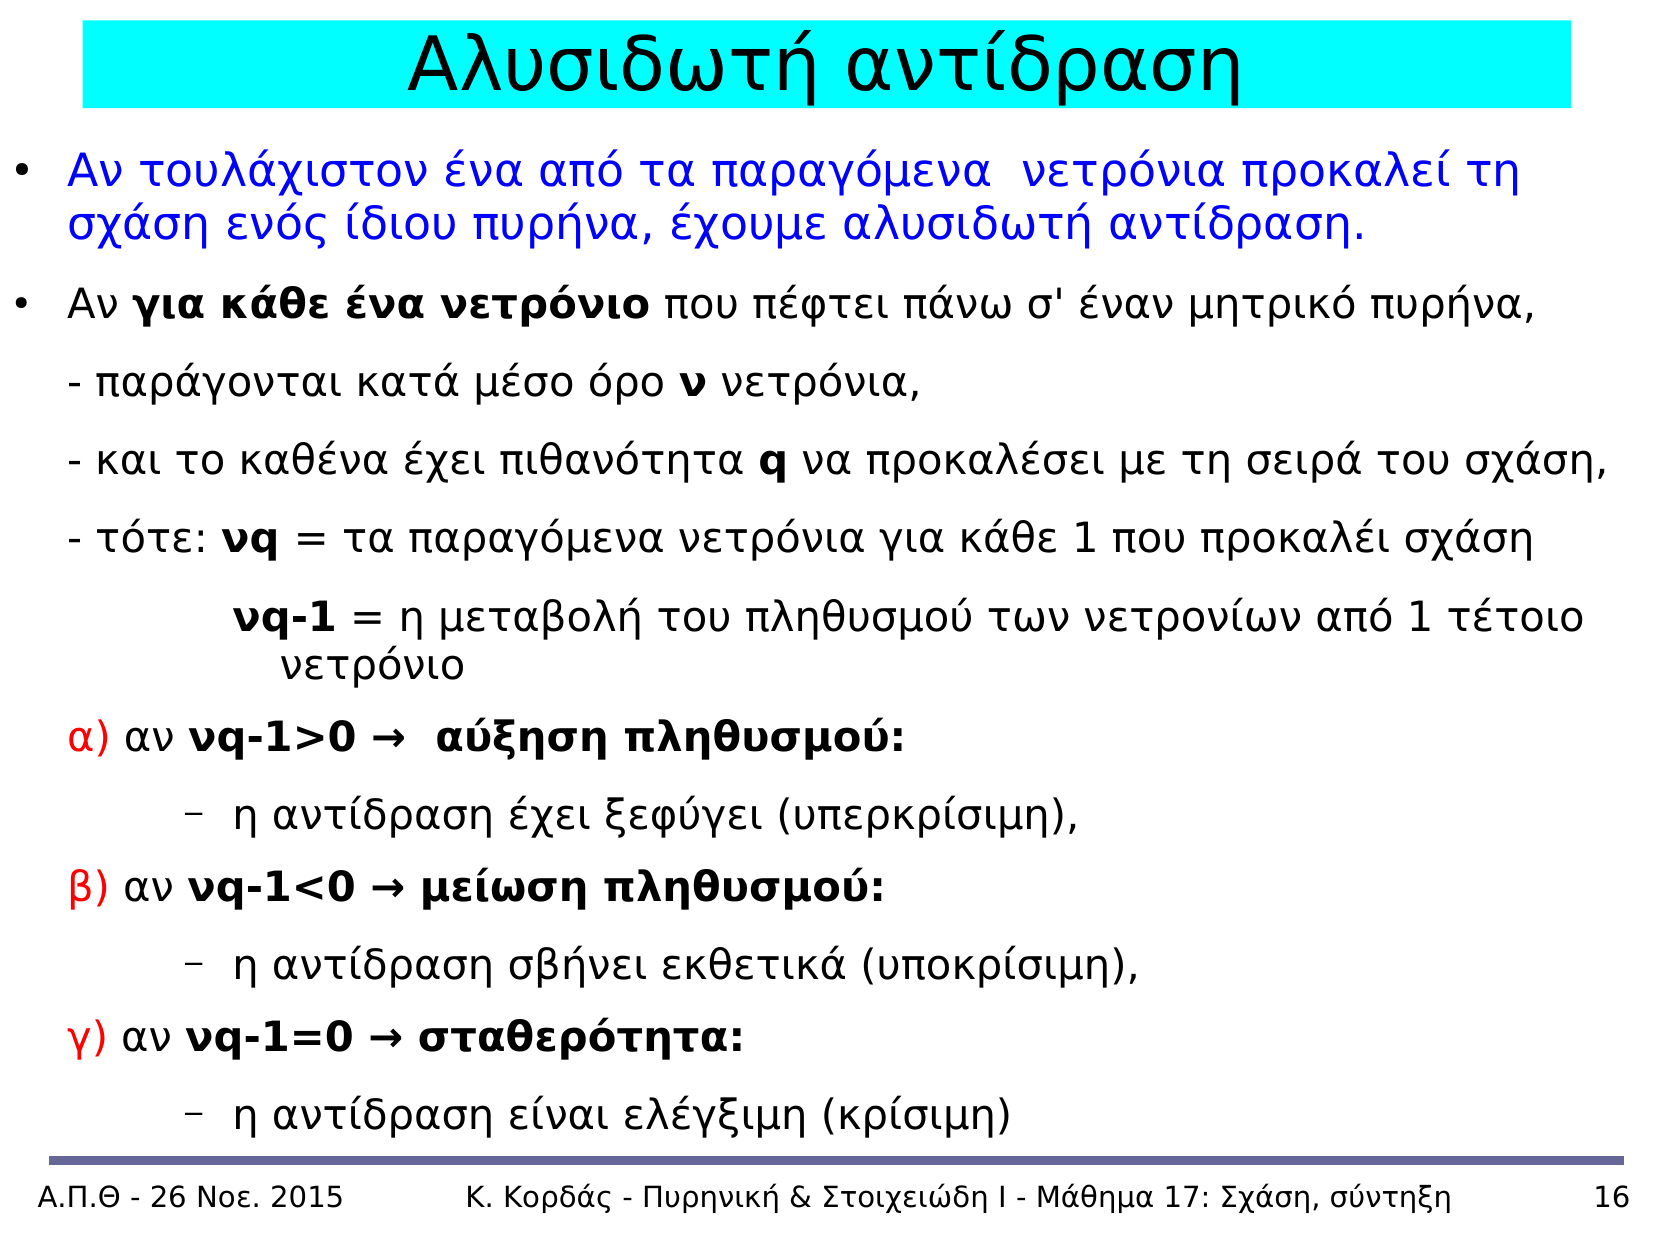

# Αλυσιδωτή αντίδραση
Αν τουλάχιστον ένα από τα παραγόμενα νετρόνια προκαλεί τη σχάση ενός ίδιου πυρήνα, έχουμε αλυσιδωτή αντίδραση.
Αν για κάθε ένα νετρόνιο που πέφτει πάνω σ' έναν μητρικό πυρήνα,
- παράγονται κατά μέσο όρο ν νετρόνια,
- και το καθένα έχει πιθανότητα q να προκαλέσει με τη σειρά του σχάση,
- τότε: νq = τα παραγόμενα νετρόνια για κάθε 1 που προκαλέι σχάση
νq-1 = η μεταβολή του πληθυσμού των νετρονίων από 1 τέτοιο νετρόνιο
α) αν νq-1>0 → αύξηση πληθυσμού:
η αντίδραση έχει ξεφύγει (υπερκρίσιμη),
β) αν νq-1<0 → μείωση πληθυσμού:
η αντίδραση σβήνει εκθετικά (υποκρίσιμη),
γ) αν νq-1=0 → σταθερότητα:
η αντίδραση είναι ελέγξιμη (κρίσιμη)
Α.Π.Θ - 26 Νοε. 2015
Κ. Κορδάς - Πυρηνική & Στοιχειώδη Ι - Μάθημα 17: Σχάση, σύντηξη
16